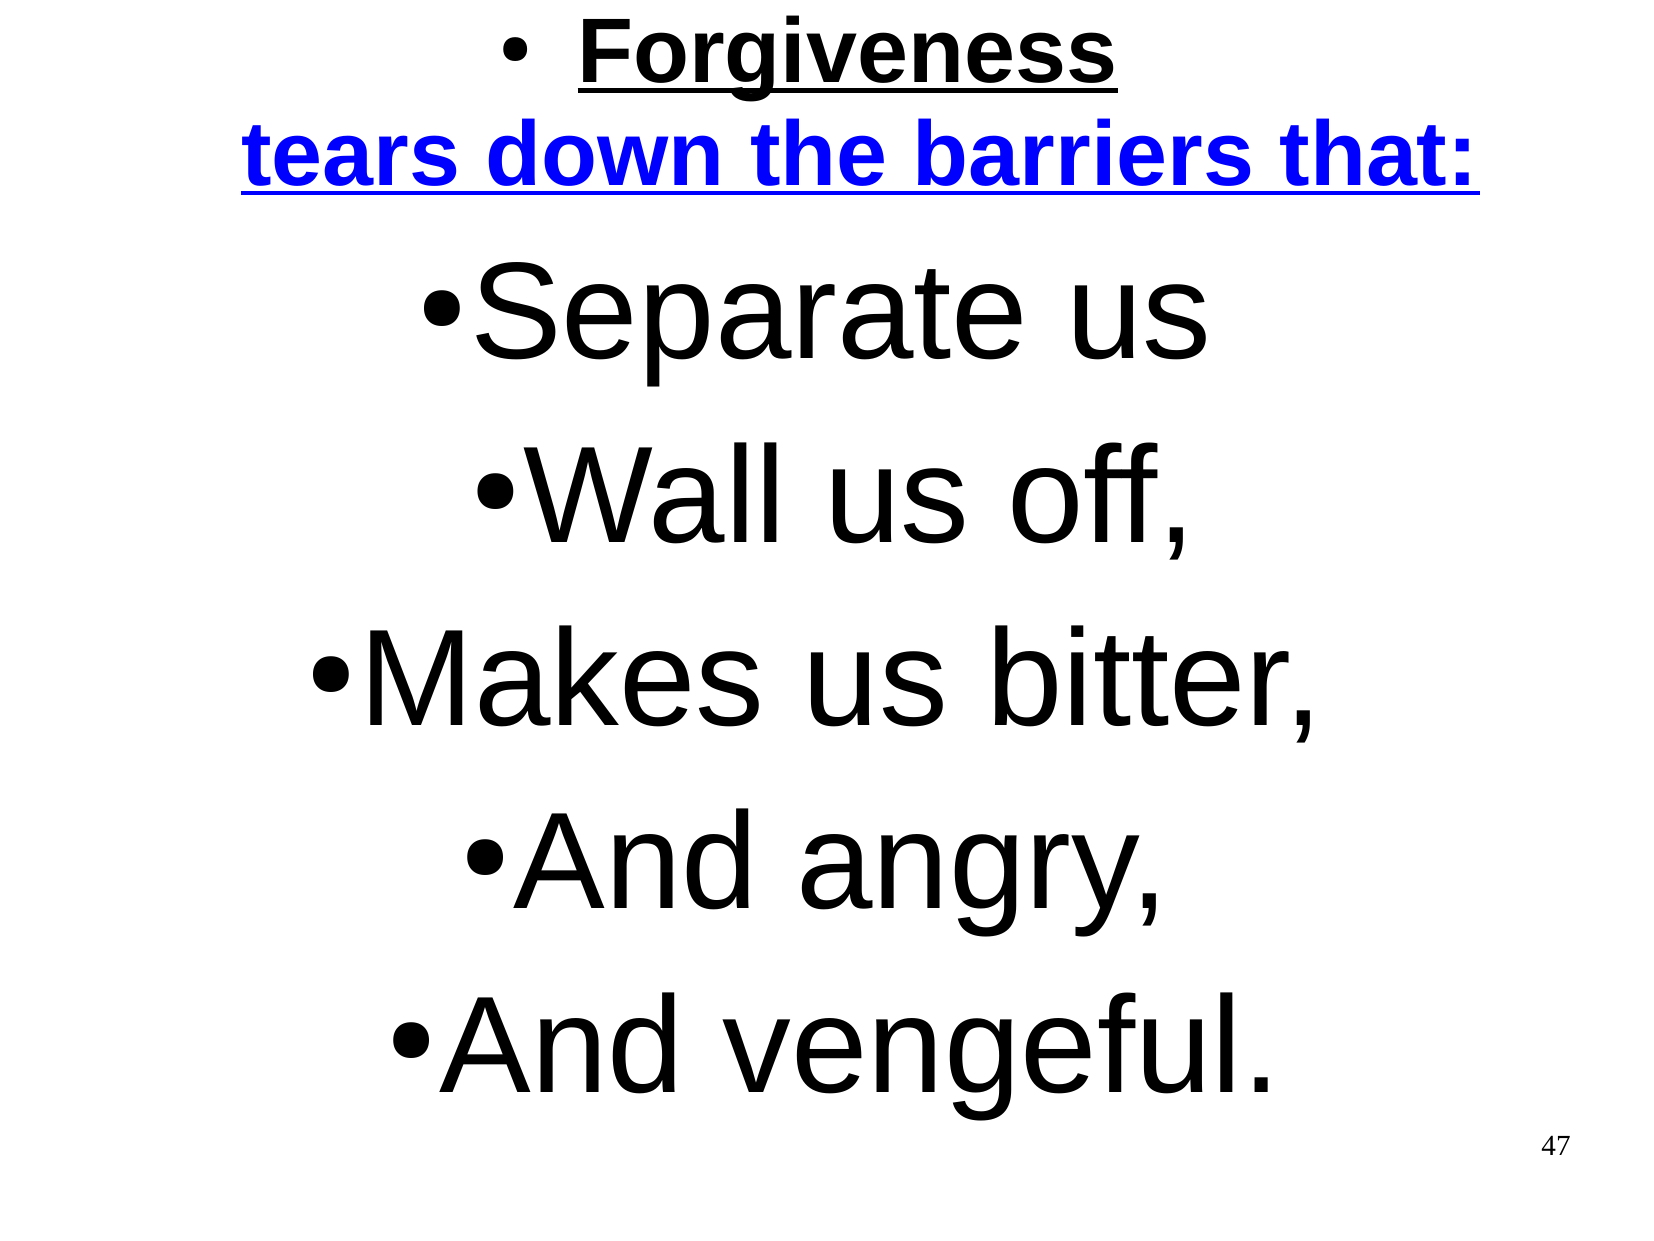

# Forgiveness tears down the barriers that:
Separate us
Wall us off,
Makes us bitter,
And angry,
And vengeful.
47